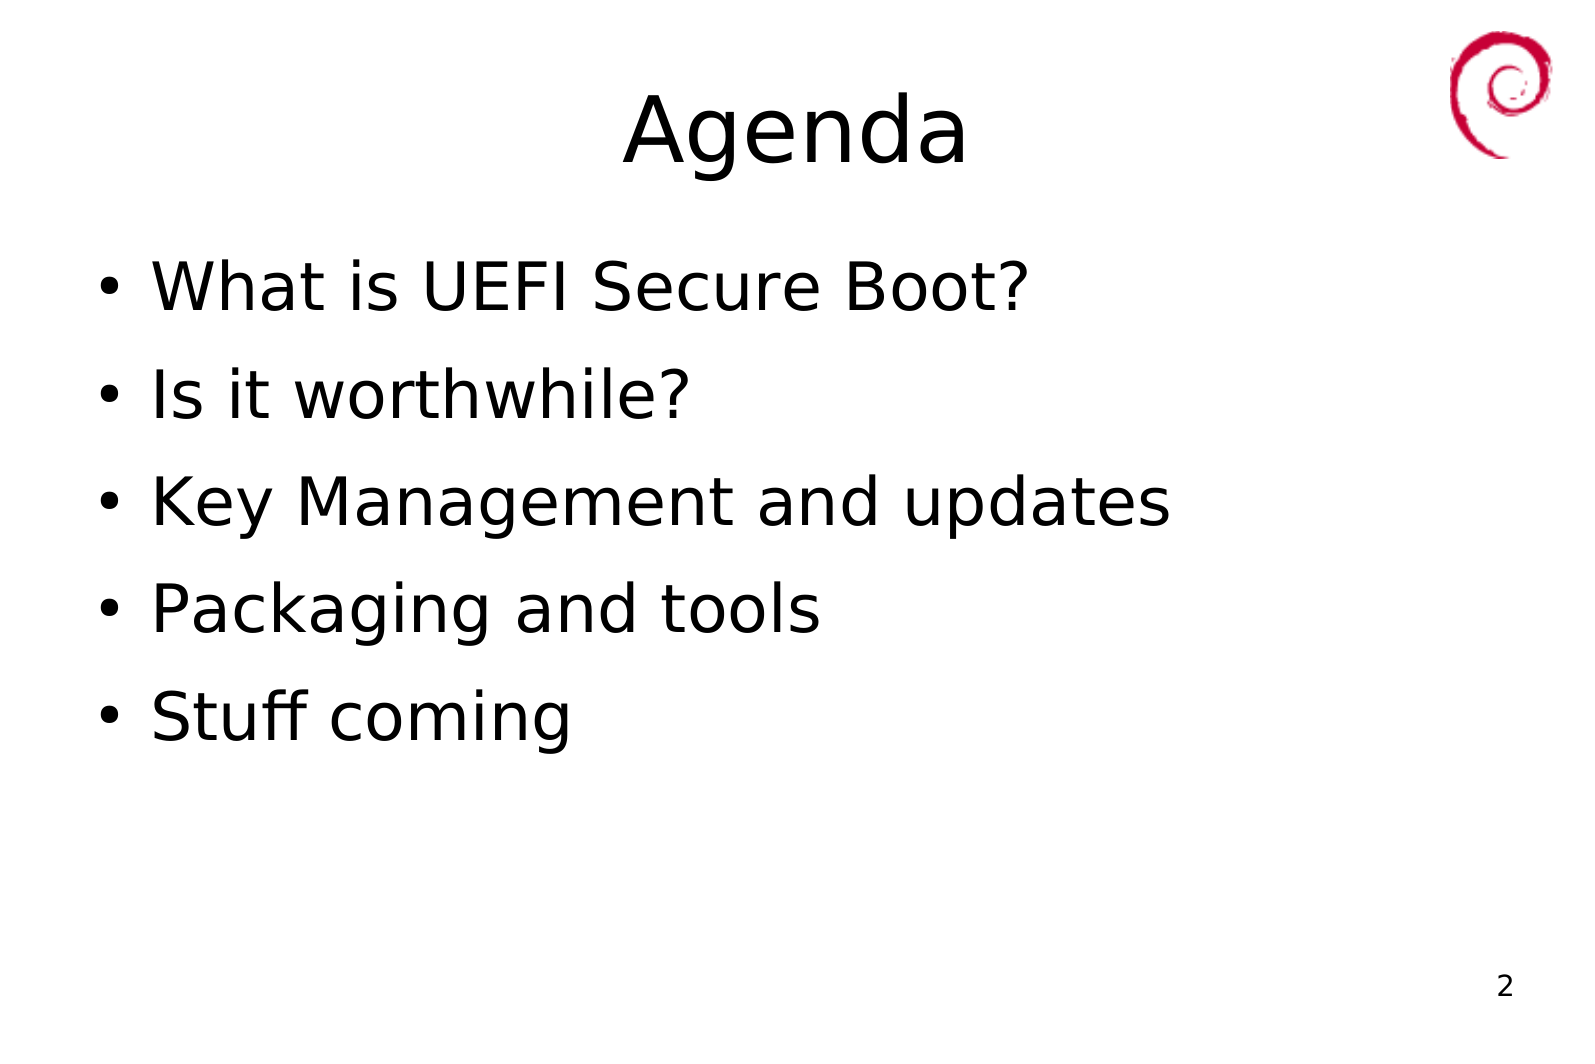

# Agenda
What is UEFI Secure Boot?
Is it worthwhile?
Key Management and updates
Packaging and tools
Stuff coming
2